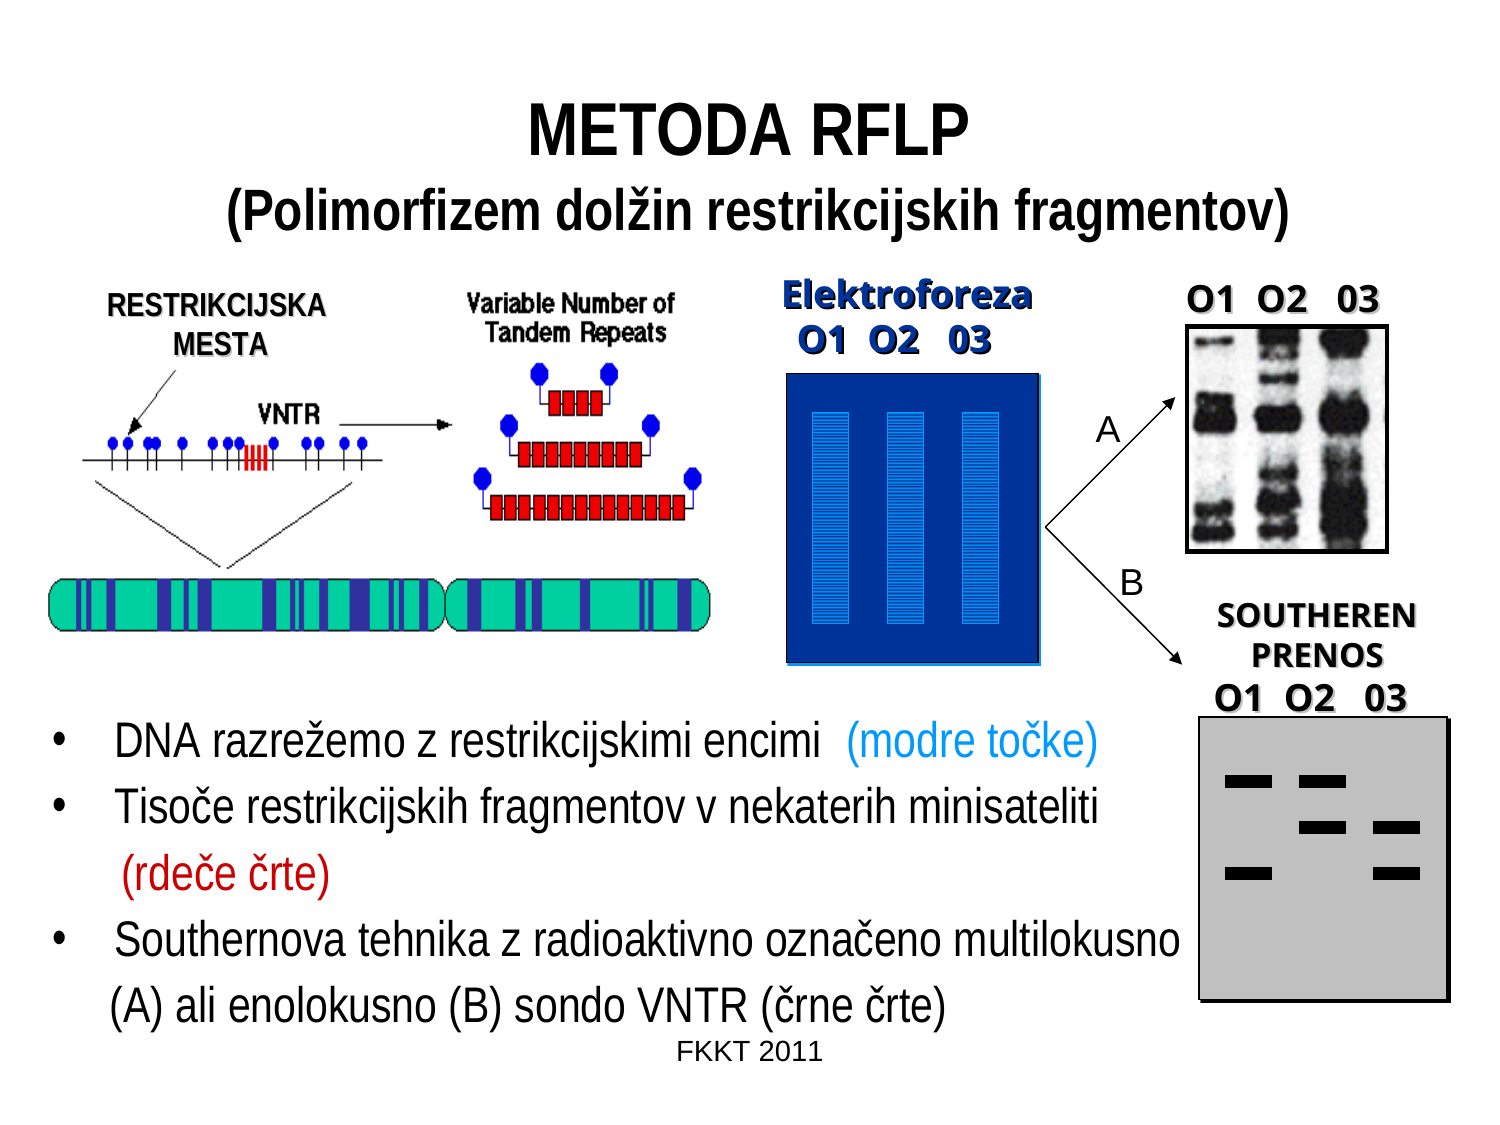

# METODA RFLP (Polimorfizem dolžin restrikcijskih fragmentov)
RESTRIKCIJSKA
 MESTA
Elektroforeza
 O1 O2 03
O1 O2 03
A
B
SOUTHEREN
PRENOS
 O1 O2 03
DNA razrežemo z restrikcijskimi encimi (modre točke)
Tisoče restrikcijskih fragmentov v nekaterih minisateliti
 (rdeče črte)
Southernova tehnika z radioaktivno označeno multilokusno
 (A) ali enolokusno (B) sondo VNTR (črne črte)
FKKT 2011